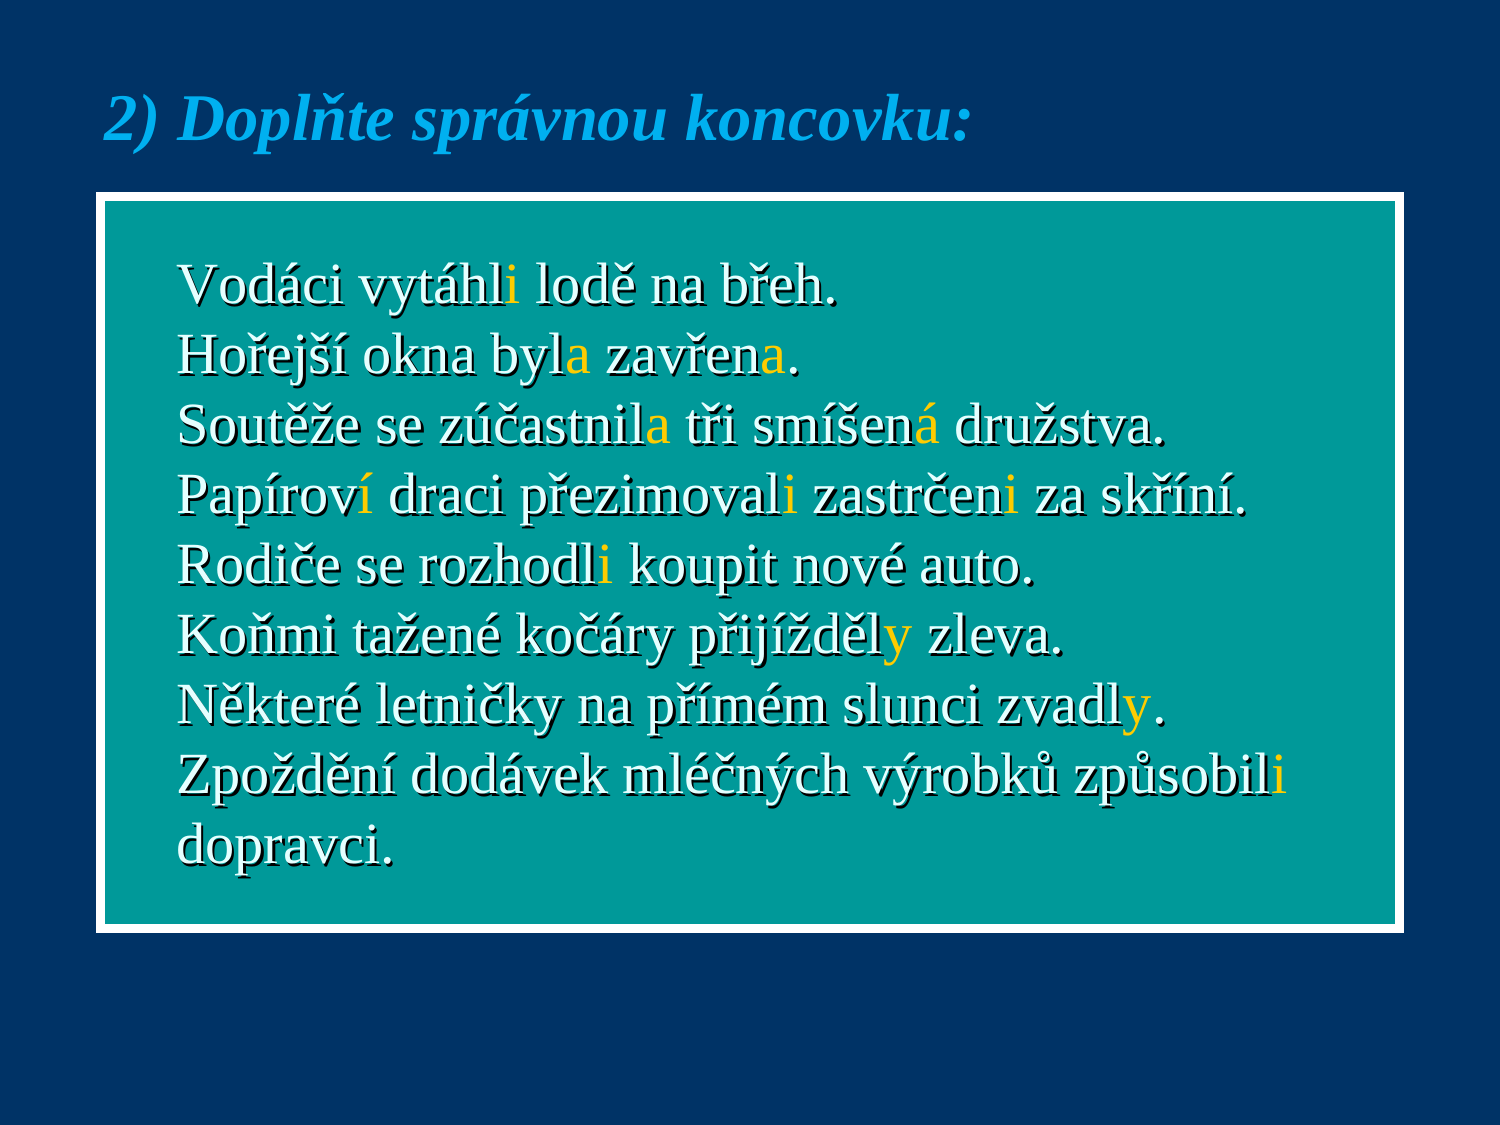

2) Doplňte správnou koncovku:
Vodáci vytáhli lodě na břeh.
Hořejší okna byla zavřena.
Soutěže se zúčastnila tři smíšená družstva.
Papíroví draci přezimovali zastrčeni za skříní.
Rodiče se rozhodli koupit nové auto.
Koňmi tažené kočáry přijížděly zleva.
Některé letničky na přímém slunci zvadly. Zpoždění dodávek mléčných výrobků způsobili dopravci.